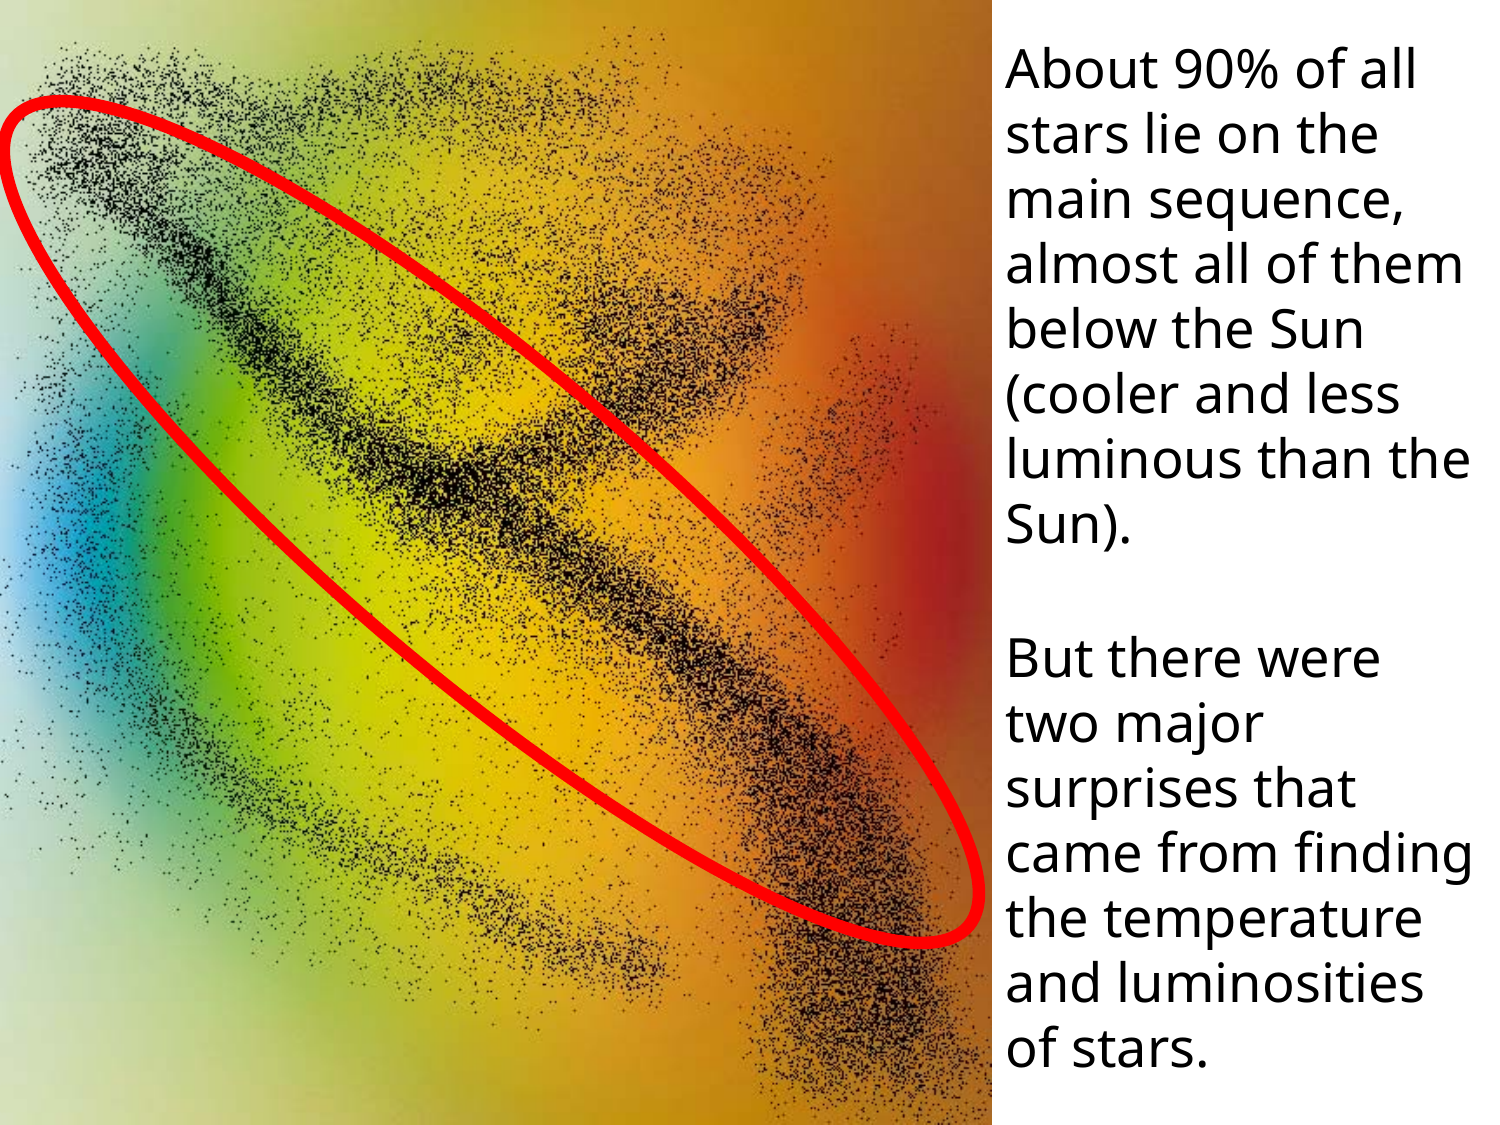

About 90% of all stars lie on the main sequence, almost all of them below the Sun (cooler and less luminous than the Sun).
But there were two major surprises that came from finding the temperature and luminosities of stars.